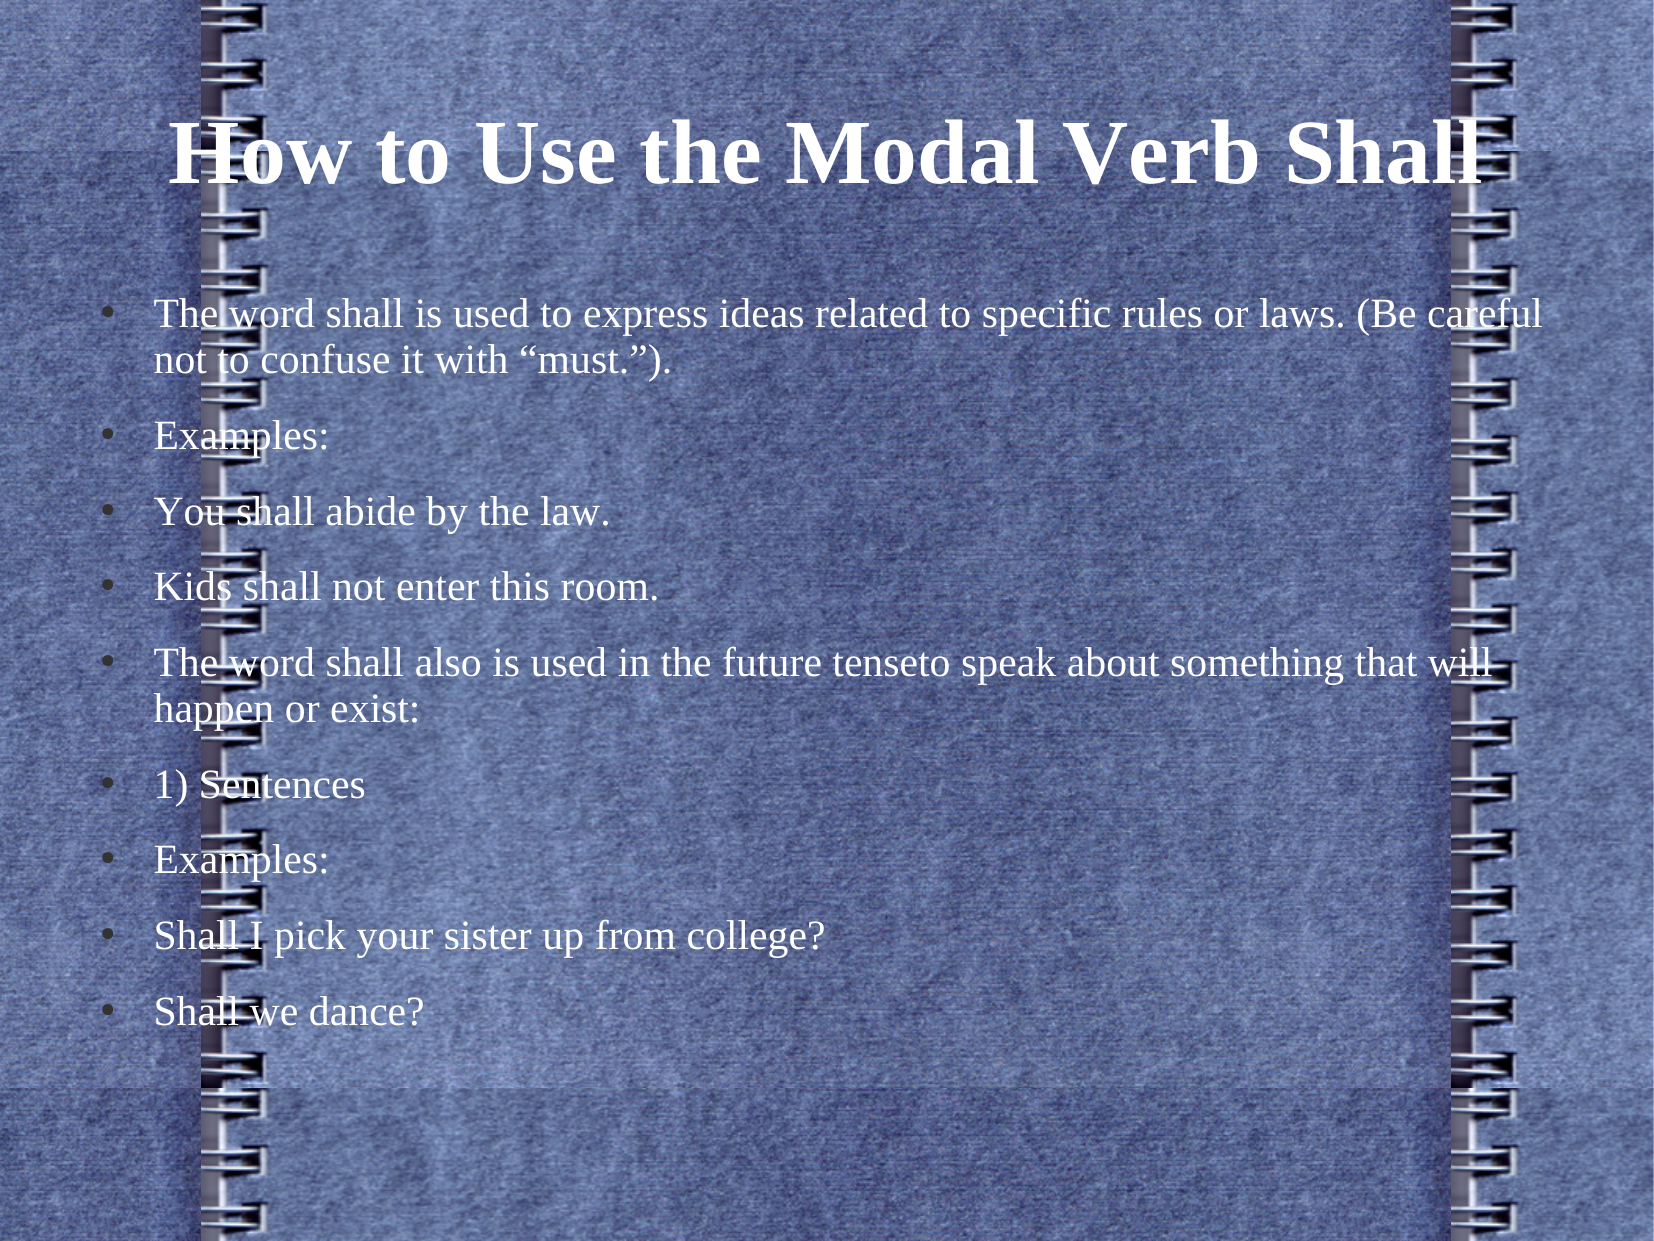

# How to Use the Modal Verb Shall
The word shall is used to express ideas related to specific rules or laws. (Be careful not to confuse it with “must.”).
Examples:
You shall abide by the law.
Kids shall not enter this room.
The word shall also is used in the future tenseto speak about something that will happen or exist:
1) Sentences
Examples:
Shall I pick your sister up from college?
Shall we dance?